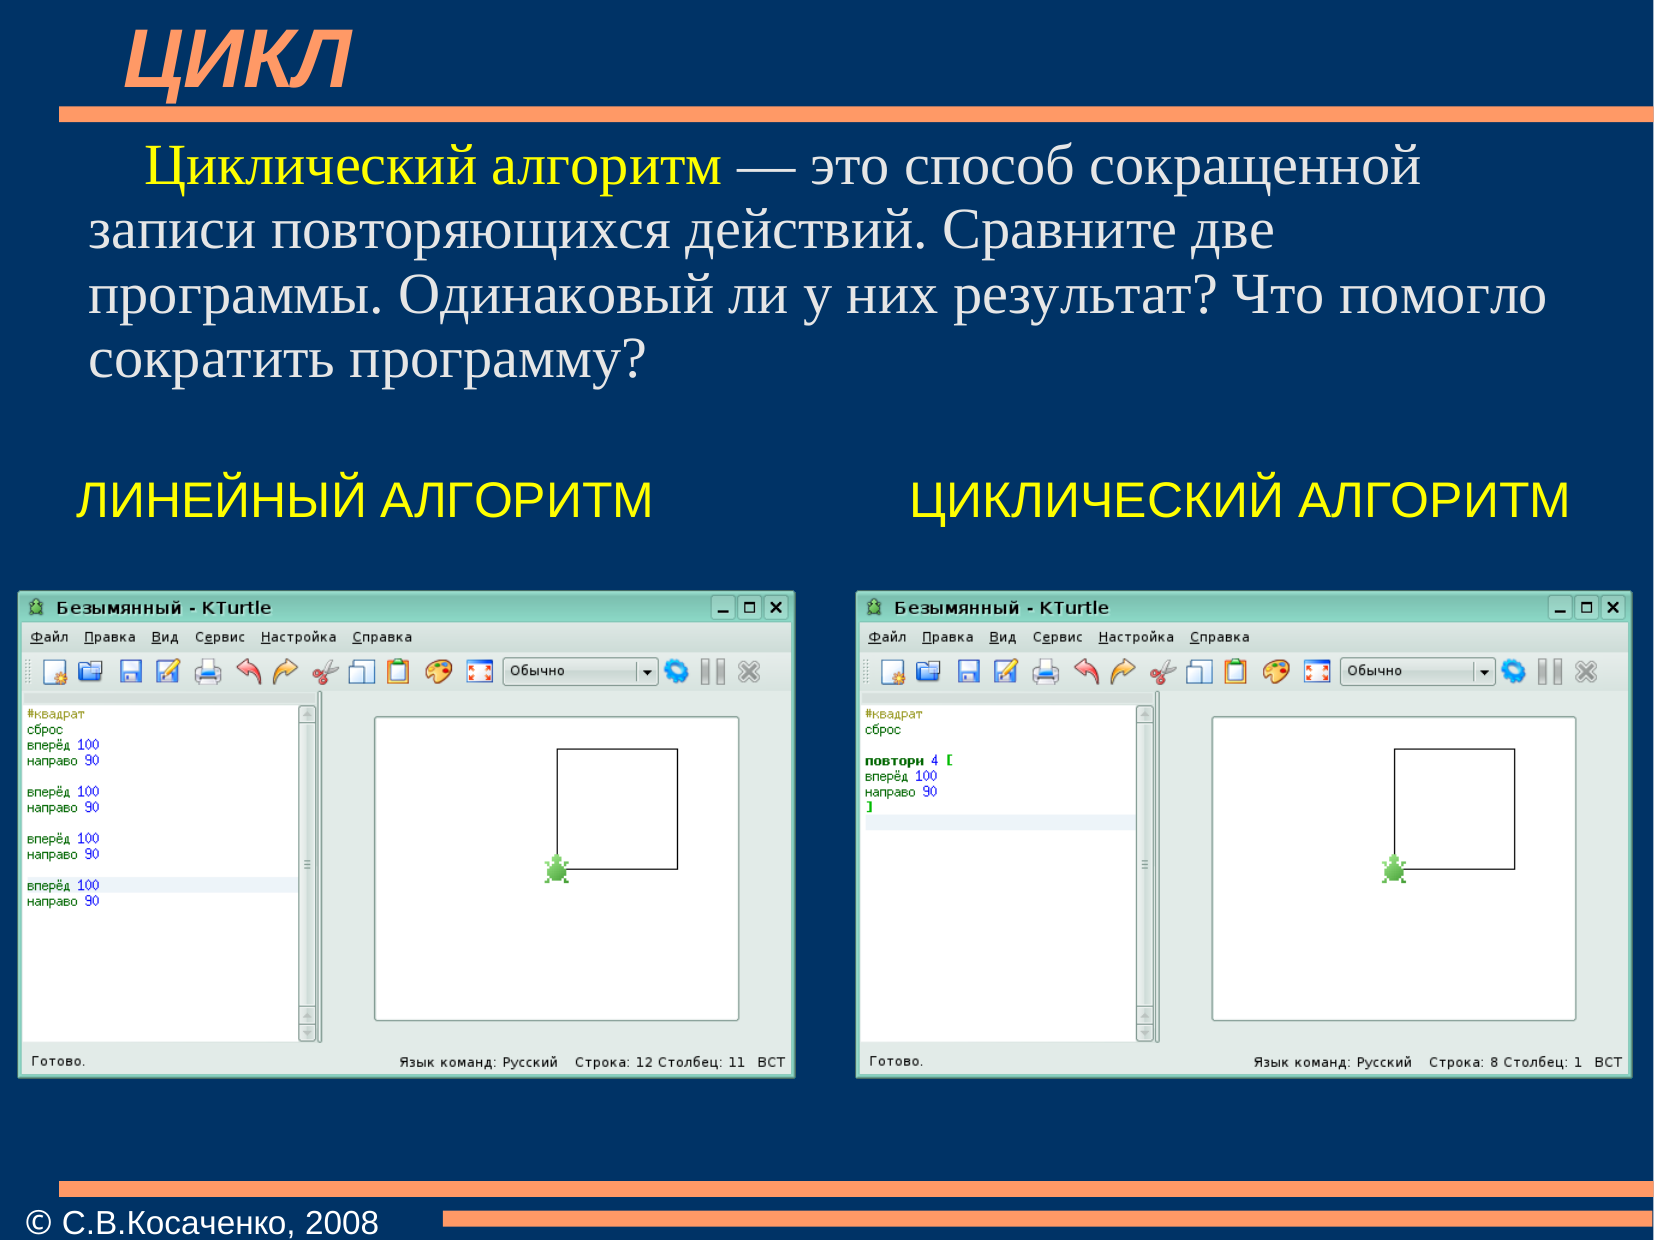

# ЦИКЛ
 Циклический алгоритм — это способ сокращенной записи повторяющихся действий. Сравните две программы. Одинаковый ли у них результат? Что помогло сократить программу?
ЛИНЕЙНЫЙ АЛГОРИТМ
ЦИКЛИЧЕСКИЙ АЛГОРИТМ